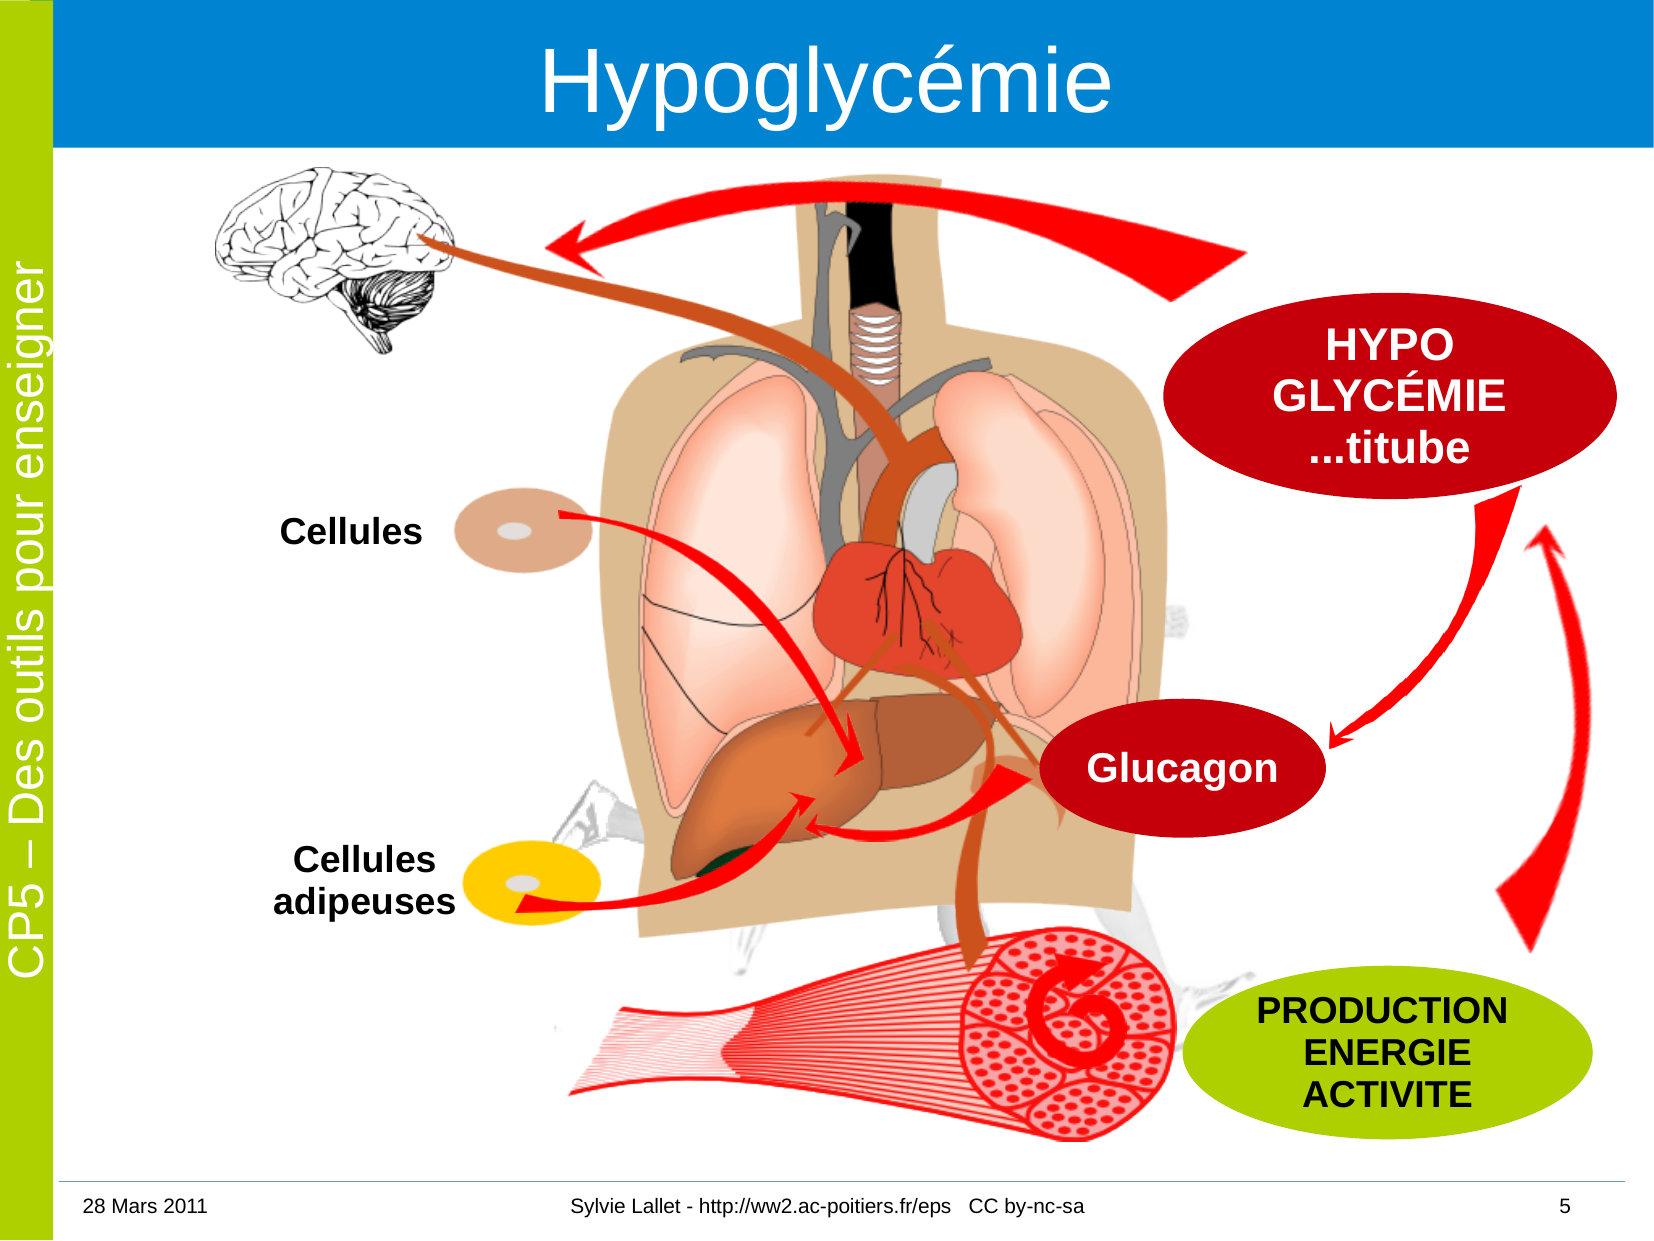

# Hypoglycémie
HYPO
GLYCÉMIE
...titube
Cellules
Glucagon
Cellules
adipeuses
PRODUCTION
ENERGIE
ACTIVITE
28 Mars 2011
Sylvie Lallet - http://ww2.ac-poitiers.fr/eps CC by-nc-sa
5